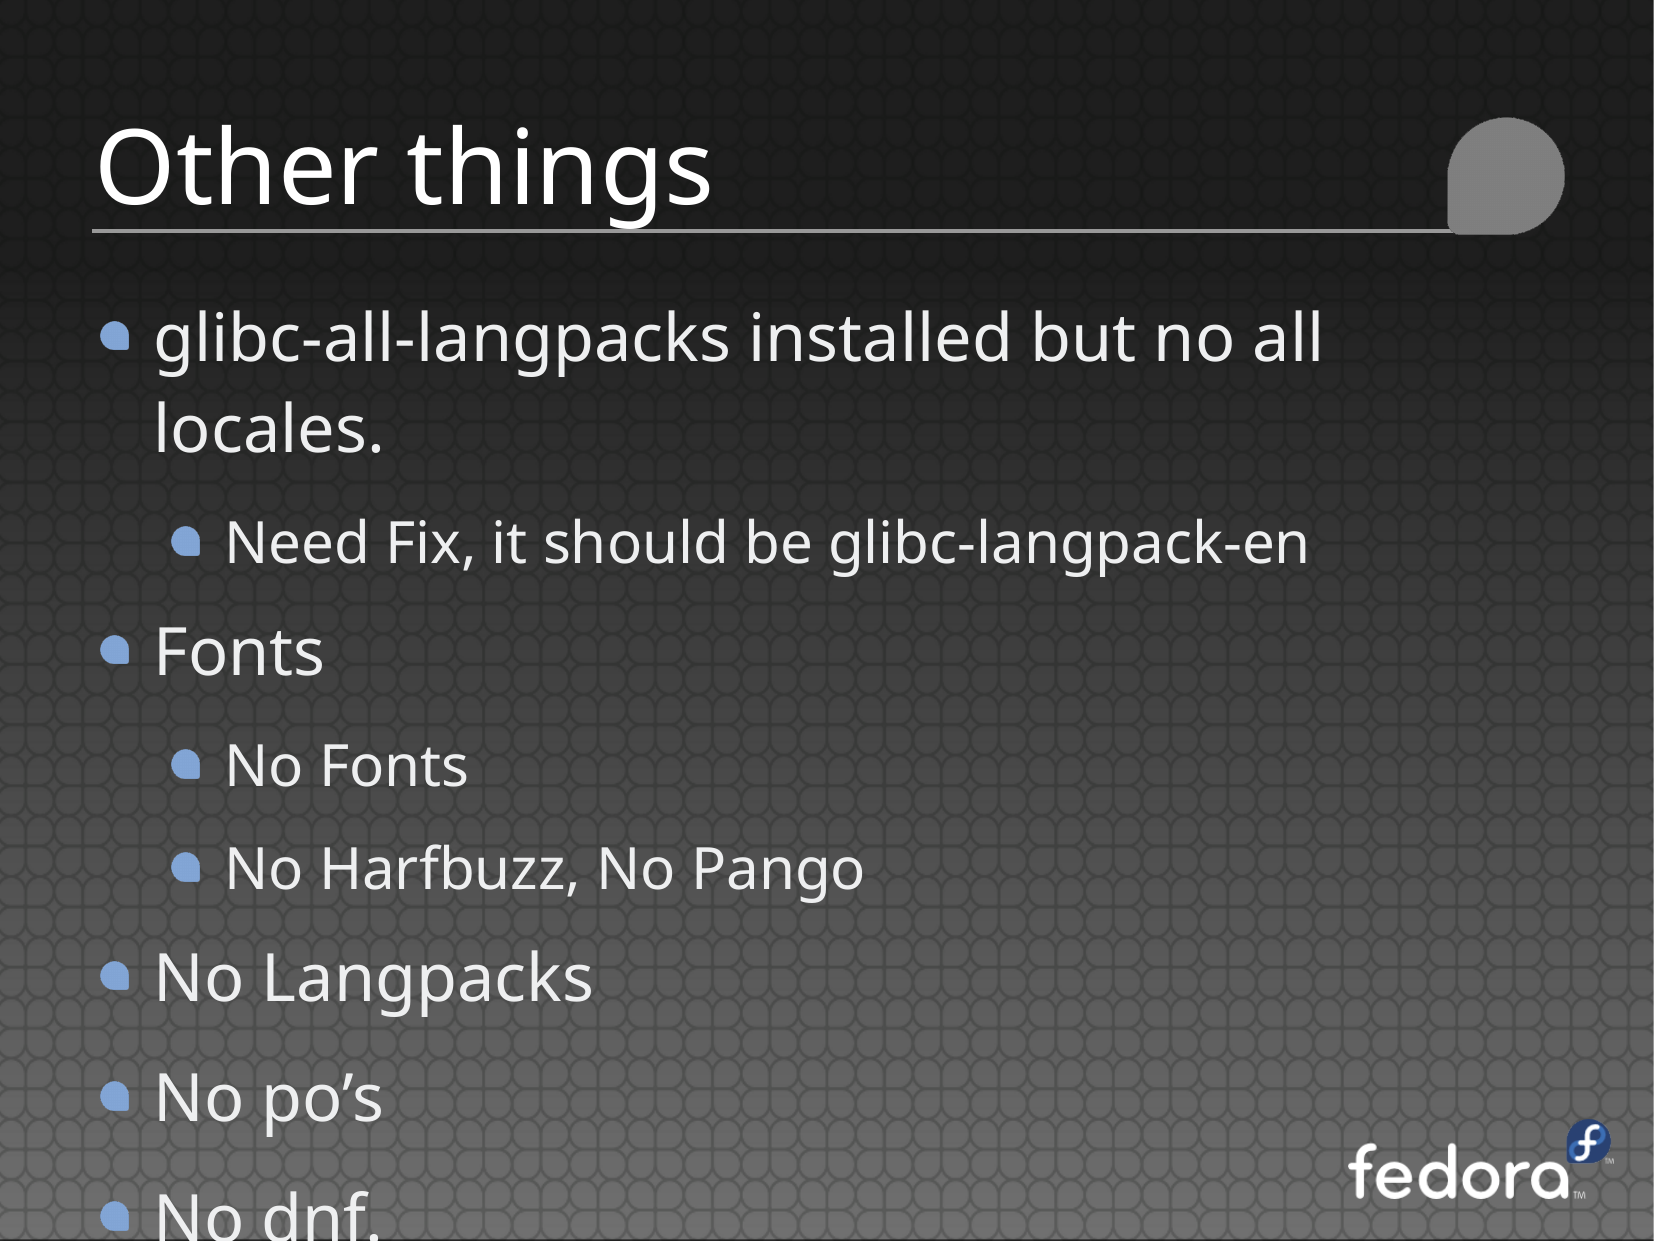

Other things
# glibc-all-langpacks installed but no all locales.
Need Fix, it should be glibc-langpack-en
Fonts
No Fonts
No Harfbuzz, No Pango
No Langpacks
No po’s
No dnf.